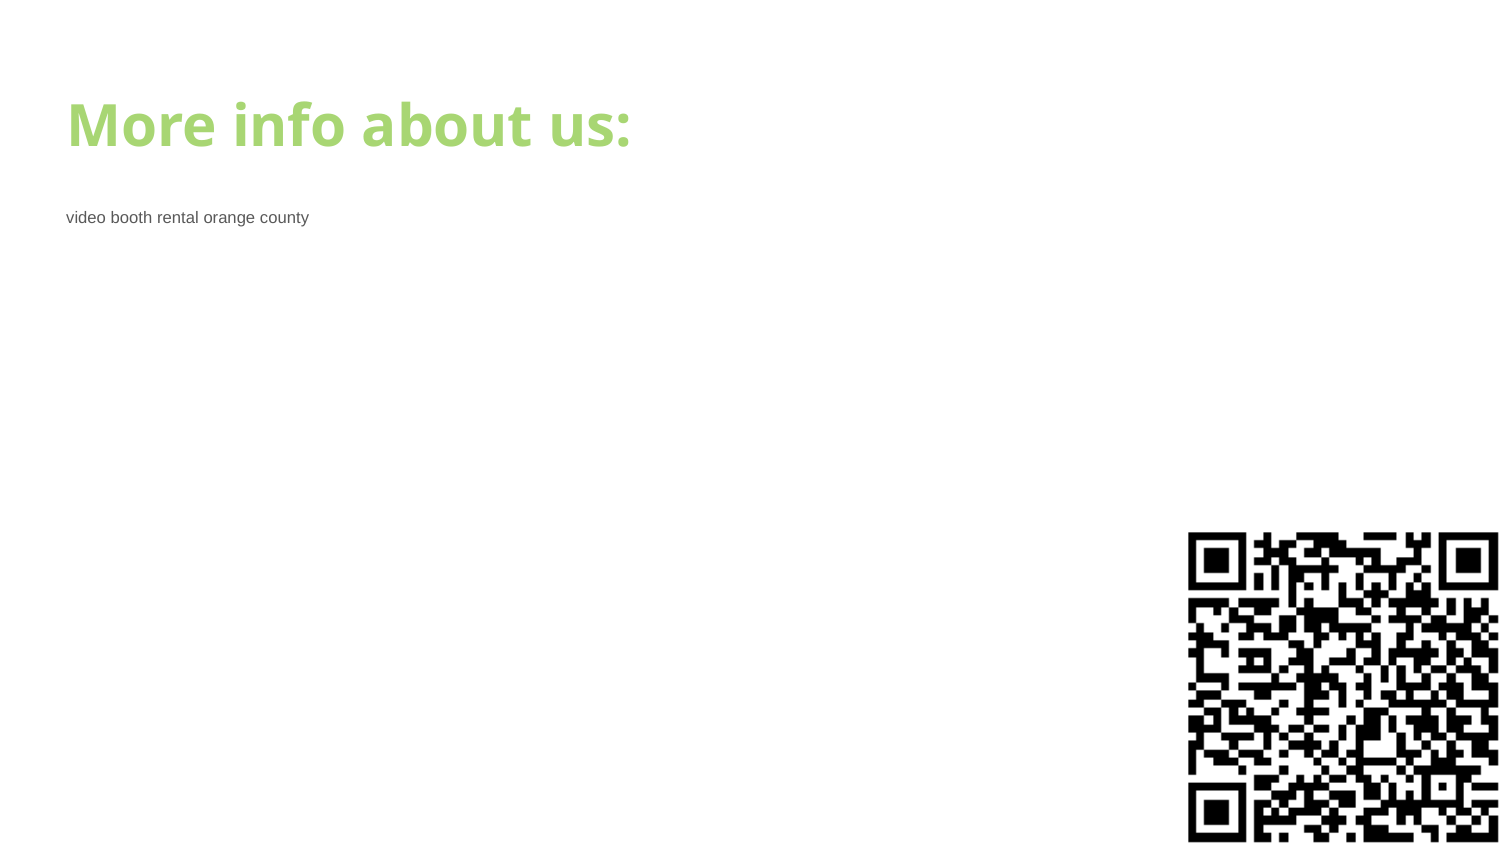

# More info about us:
video booth rental orange county